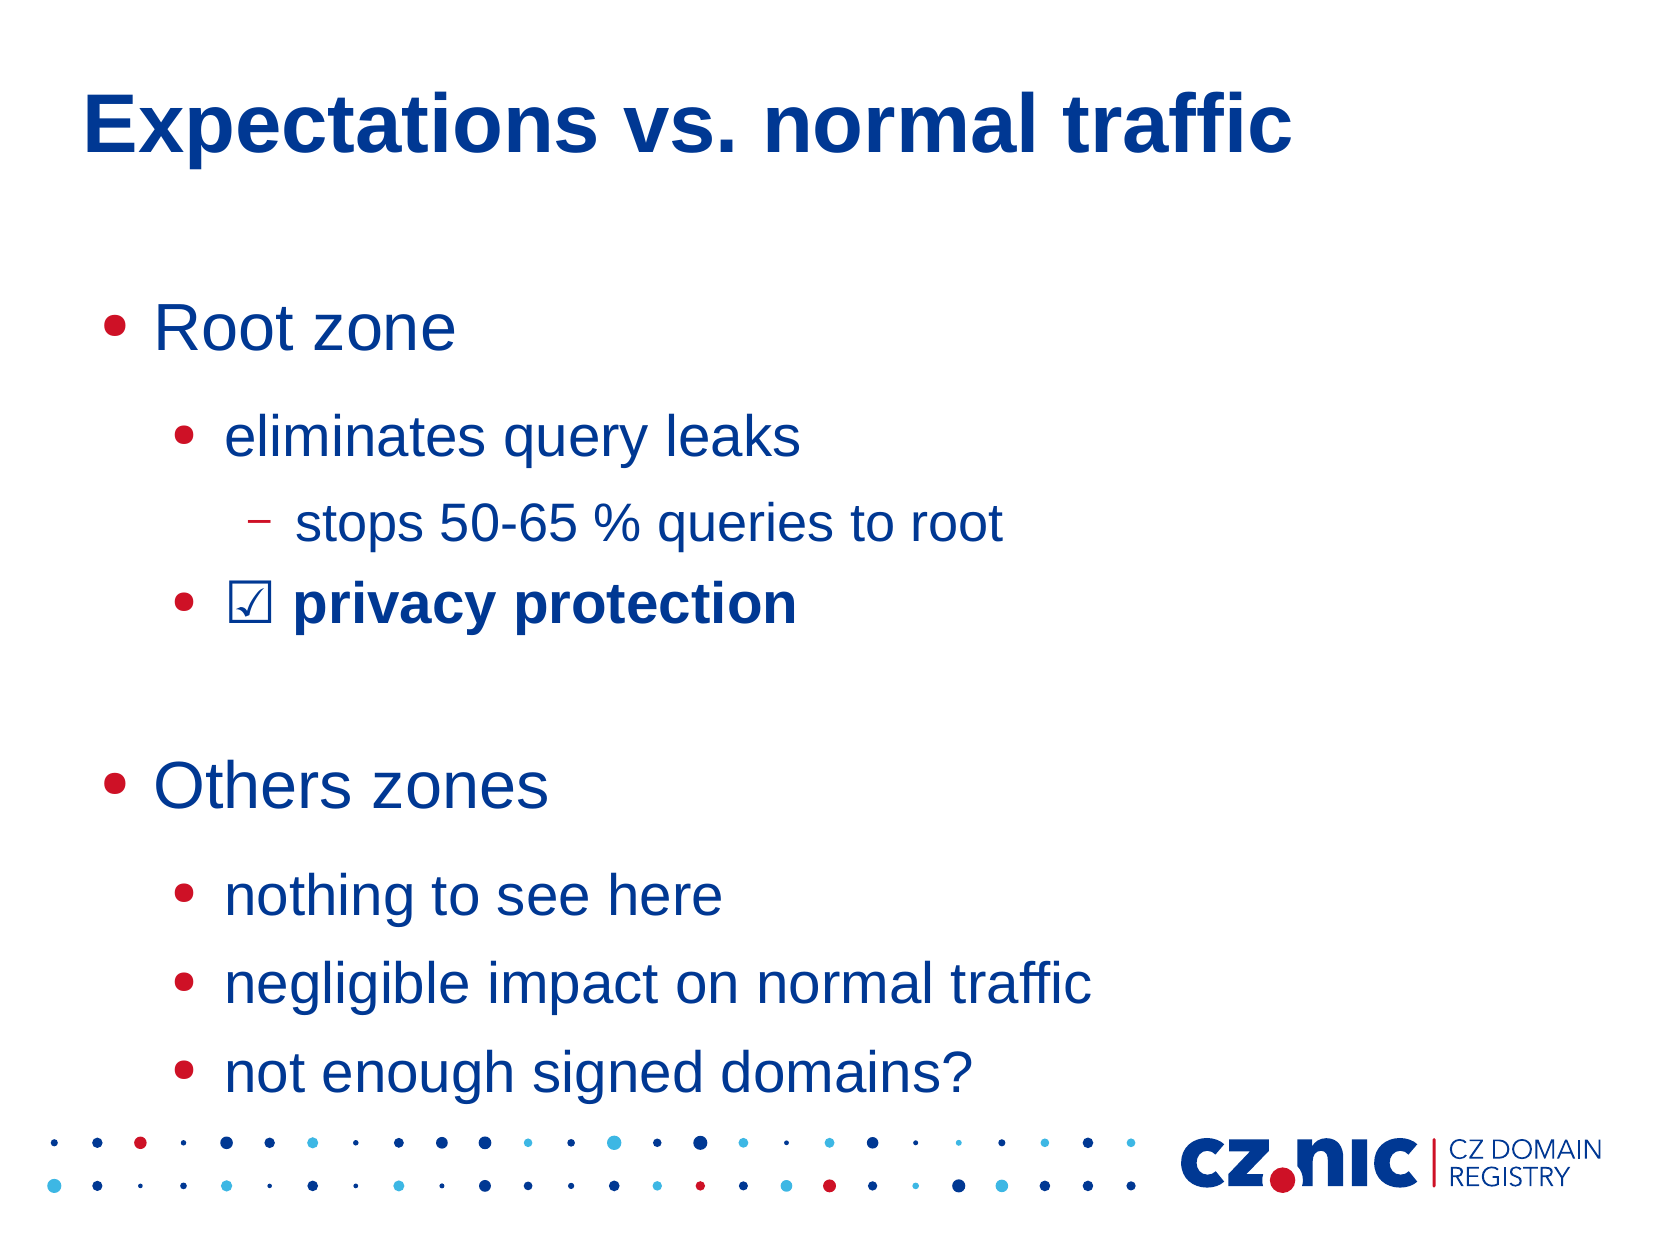

# Expectations vs. normal traffic
Root zone
eliminates query leaks
stops 50-65 % queries to root
☑ privacy protection
Others zones
nothing to see here
negligible impact on normal traffic
not enough signed domains?